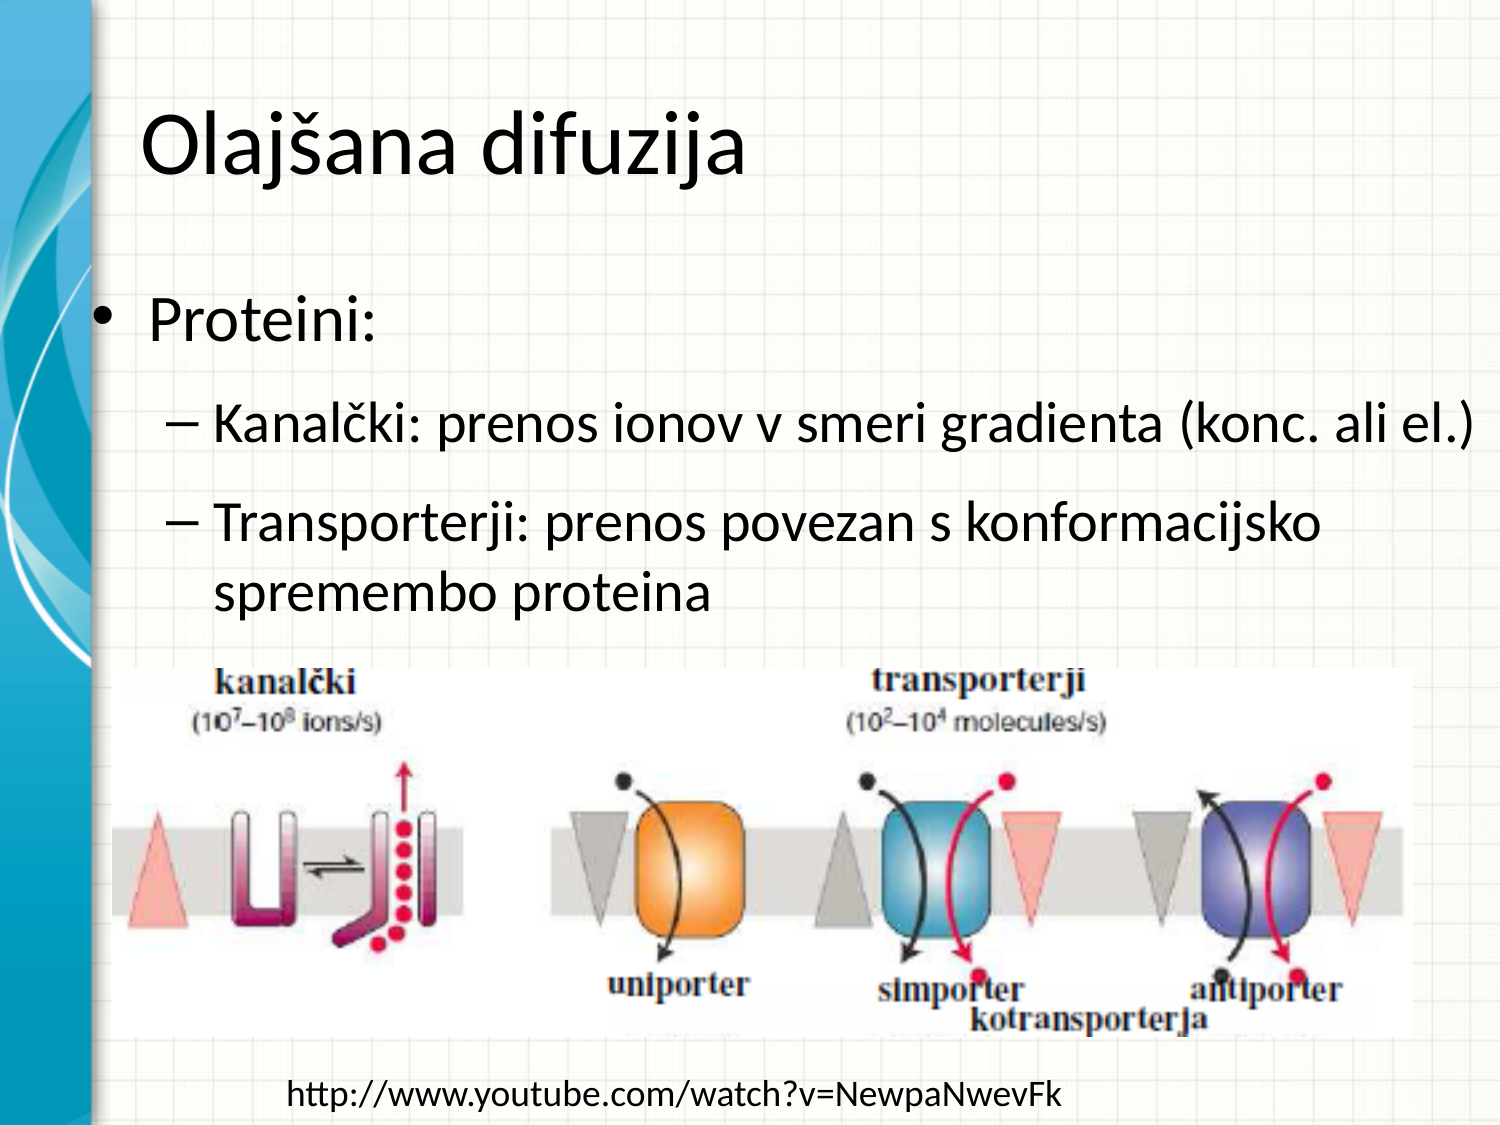

# Olajšana difuzija
Proteini:
Kanalčki: prenos ionov v smeri gradienta (konc. ali el.)
Transporterji: prenos povezan s konformacijsko spremembo proteina
http://www.youtube.com/watch?v=NewpaNwevFk